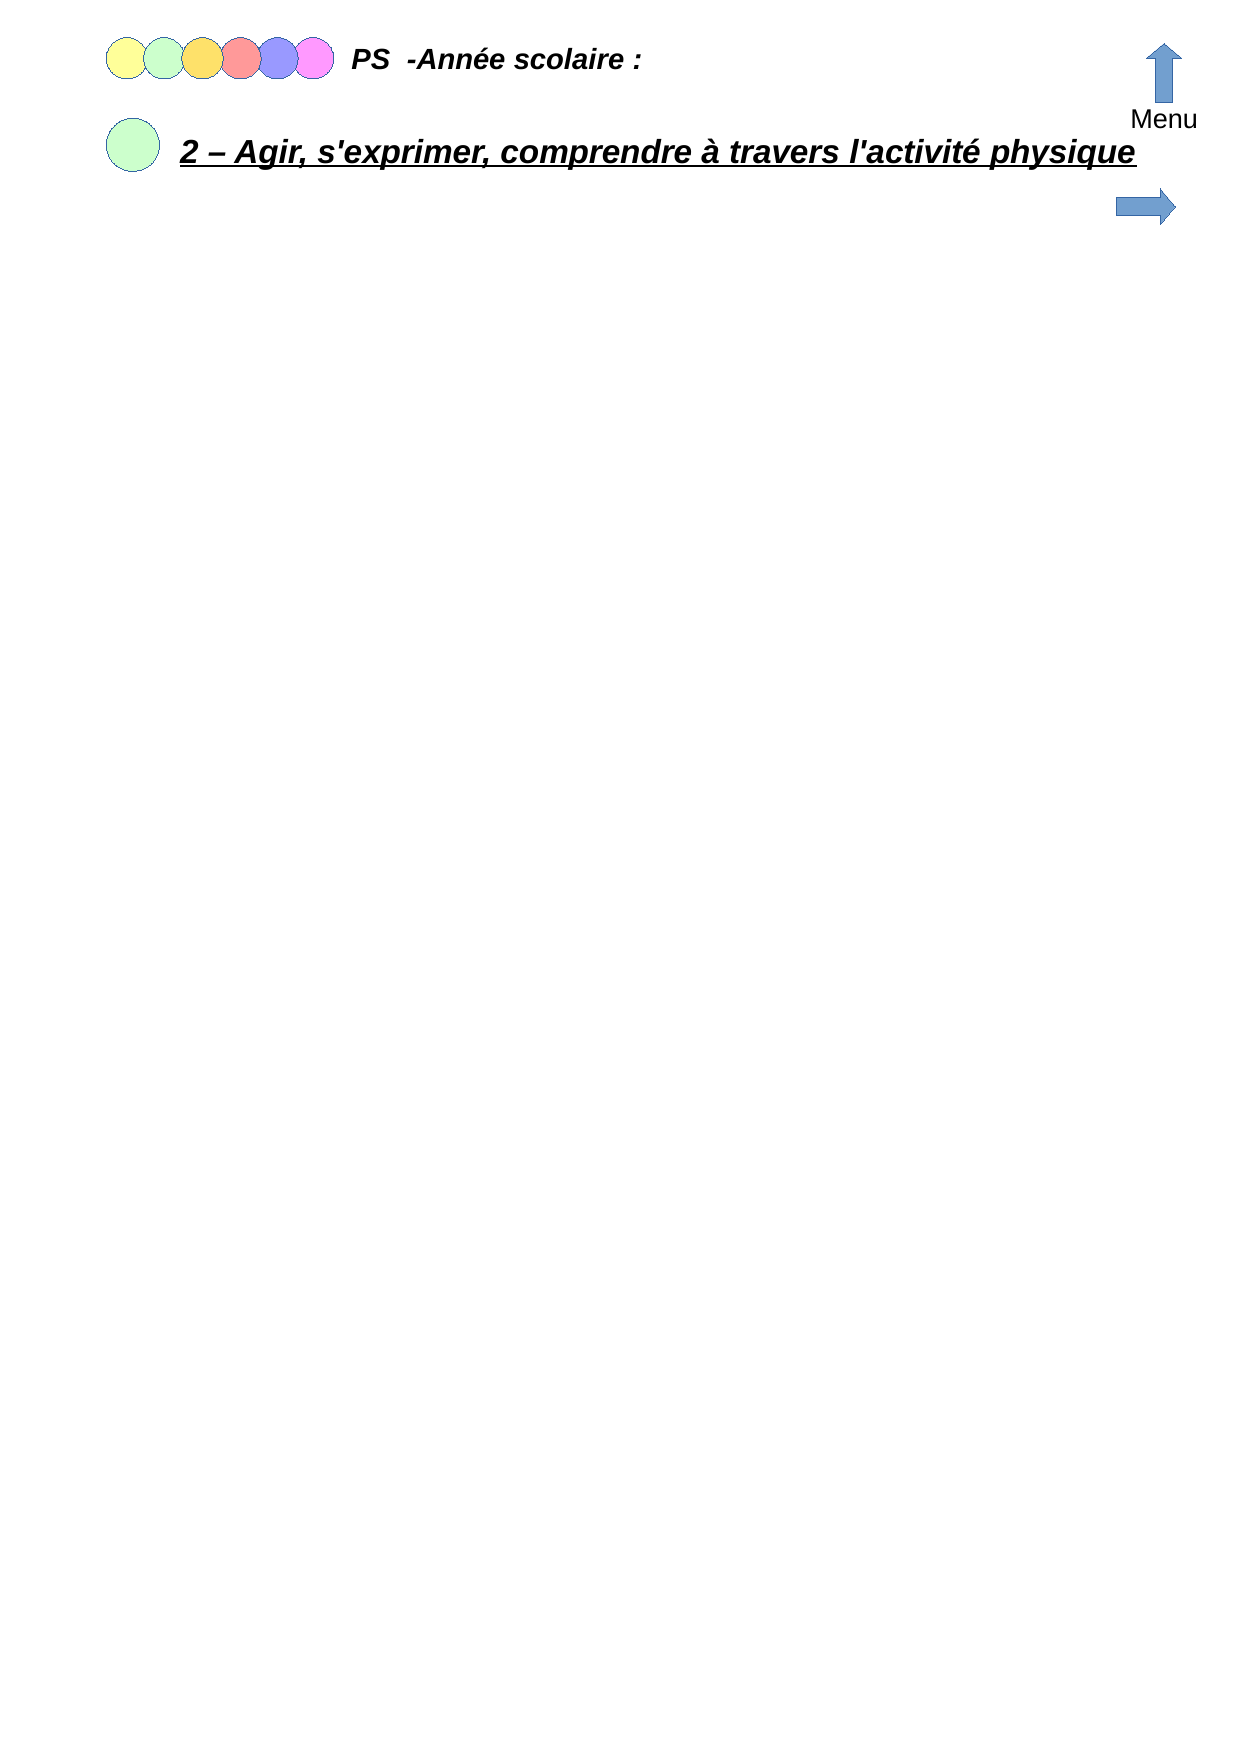

PS -Année scolaire :
Menu
2 – Agir, s'exprimer, comprendre à travers l'activité physique